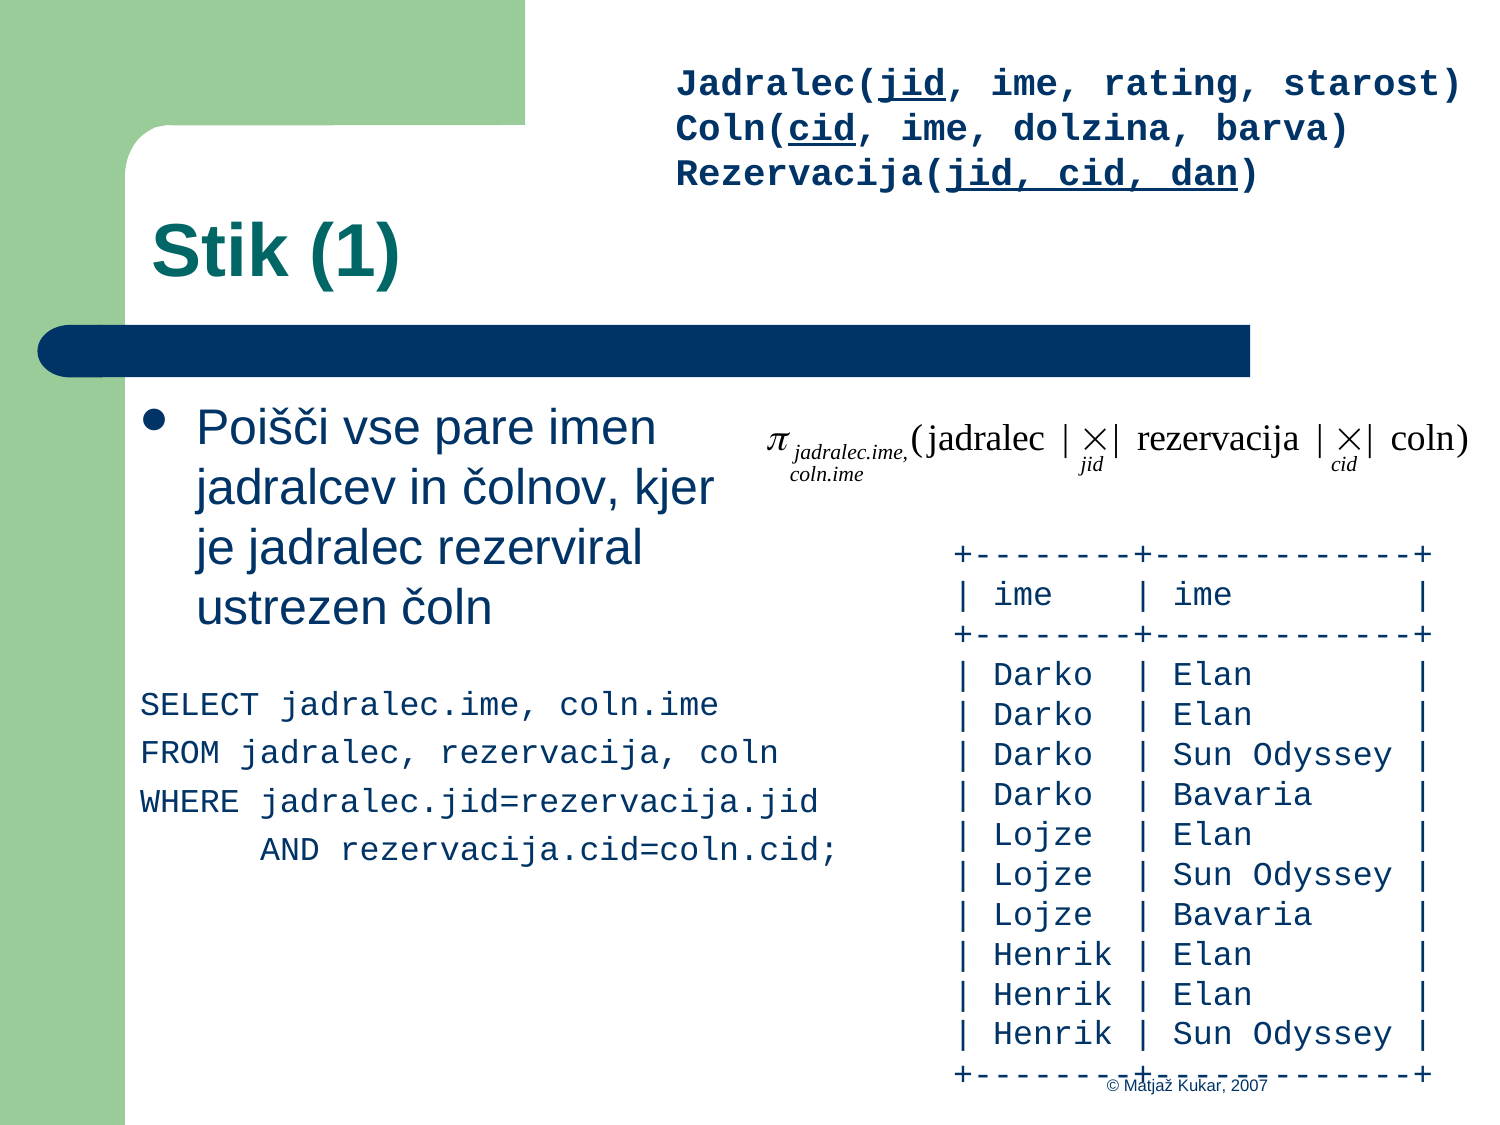

Jadralec(jid, ime, rating, starost)
Coln(cid, ime, dolzina, barva)
Rezervacija(jid, cid, dan)
# Stik (1)
Poišči vse pare imen
jadralcev in čolnov, kjer
je jadralec rezerviral
ustrezen čoln
+--------+-------------+
| ime | ime |
+--------+-------------+
| Darko | Elan |
| Darko | Elan |
| Darko | Sun Odyssey |
| Darko | Bavaria |
| Lojze | Elan |
| Lojze | Sun Odyssey |
| Lojze | Bavaria |
| Henrik | Elan |
| Henrik | Elan |
| Henrik | Sun Odyssey |
+--------+-------------+
SELECT jadralec.ime, coln.ime
FROM jadralec, rezervacija, coln
WHERE jadralec.jid=rezervacija.jid
 AND rezervacija.cid=coln.cid;
© Matjaž Kukar, 2007